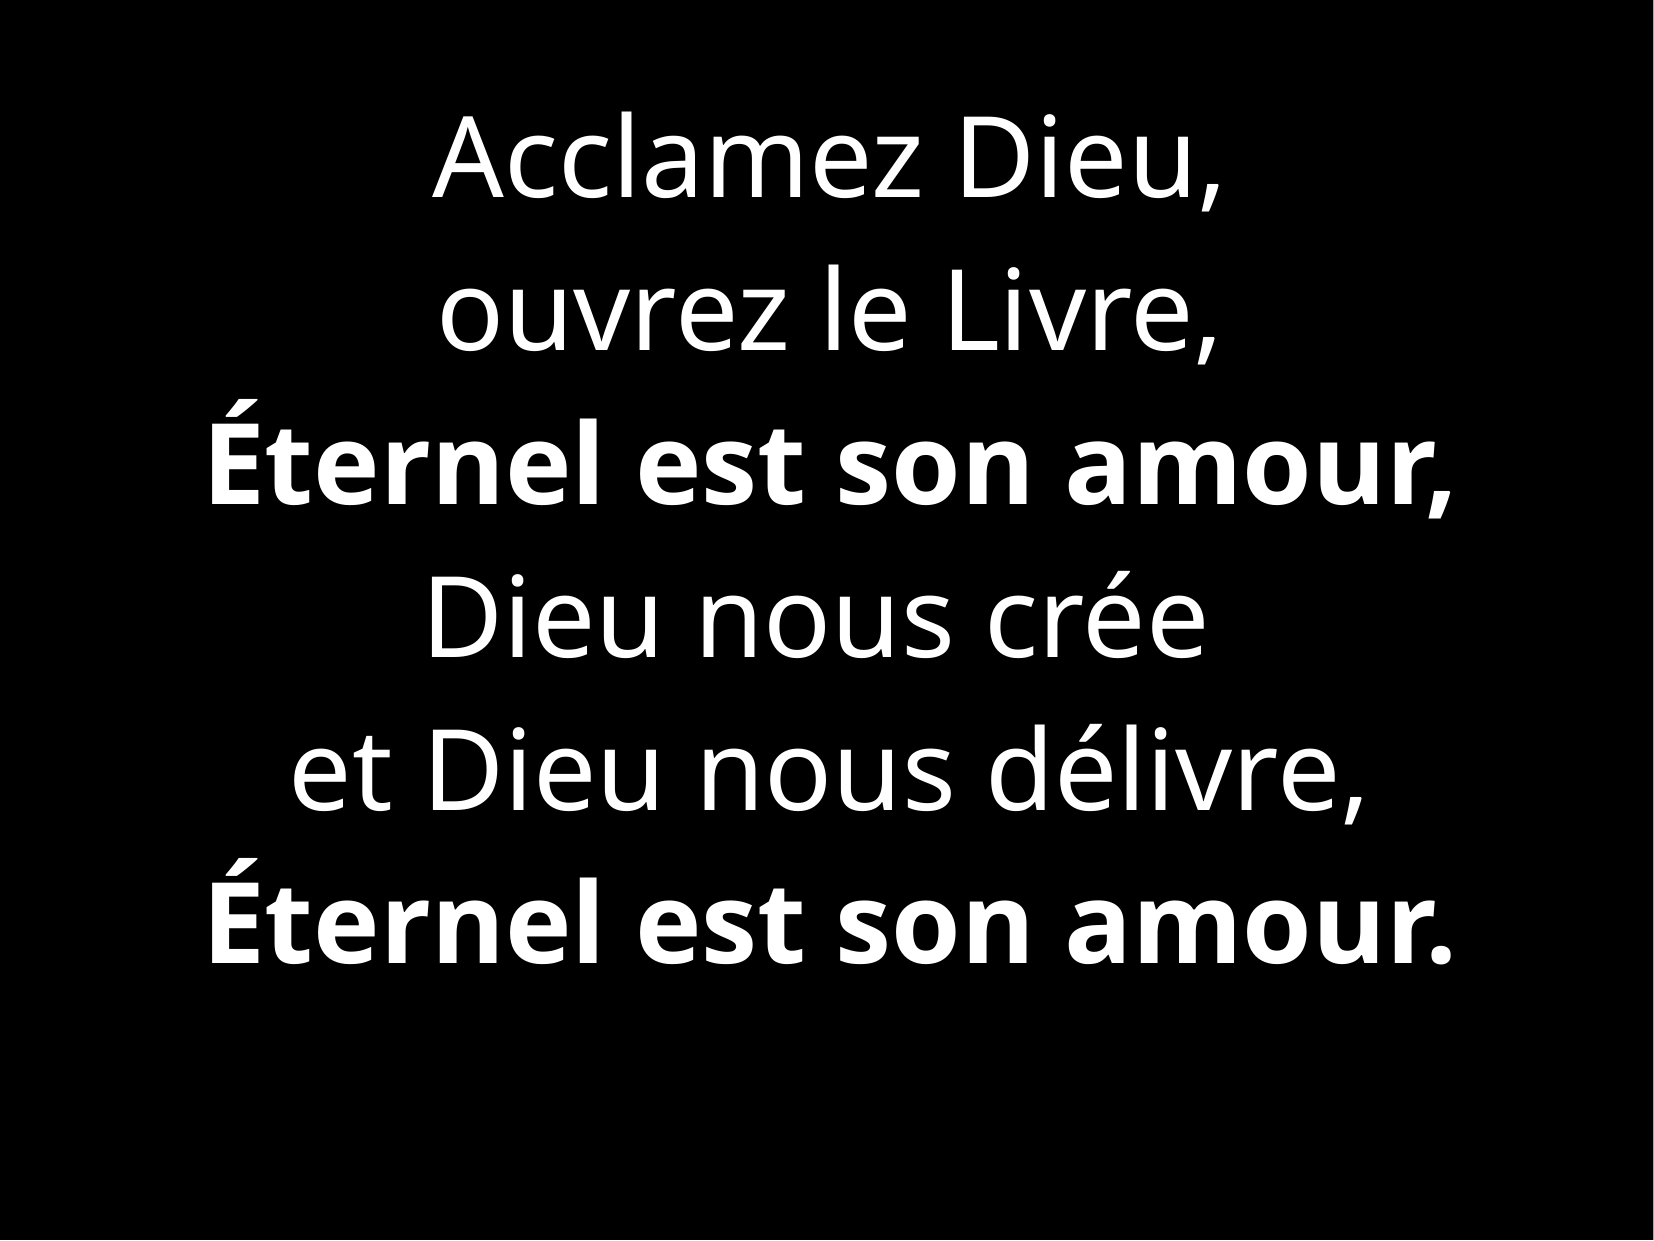

# Acclamez Dieu,
ouvrez le Livre,
Éternel est son amour,
Dieu nous crée
et Dieu nous délivre,
Éternel est son amour.